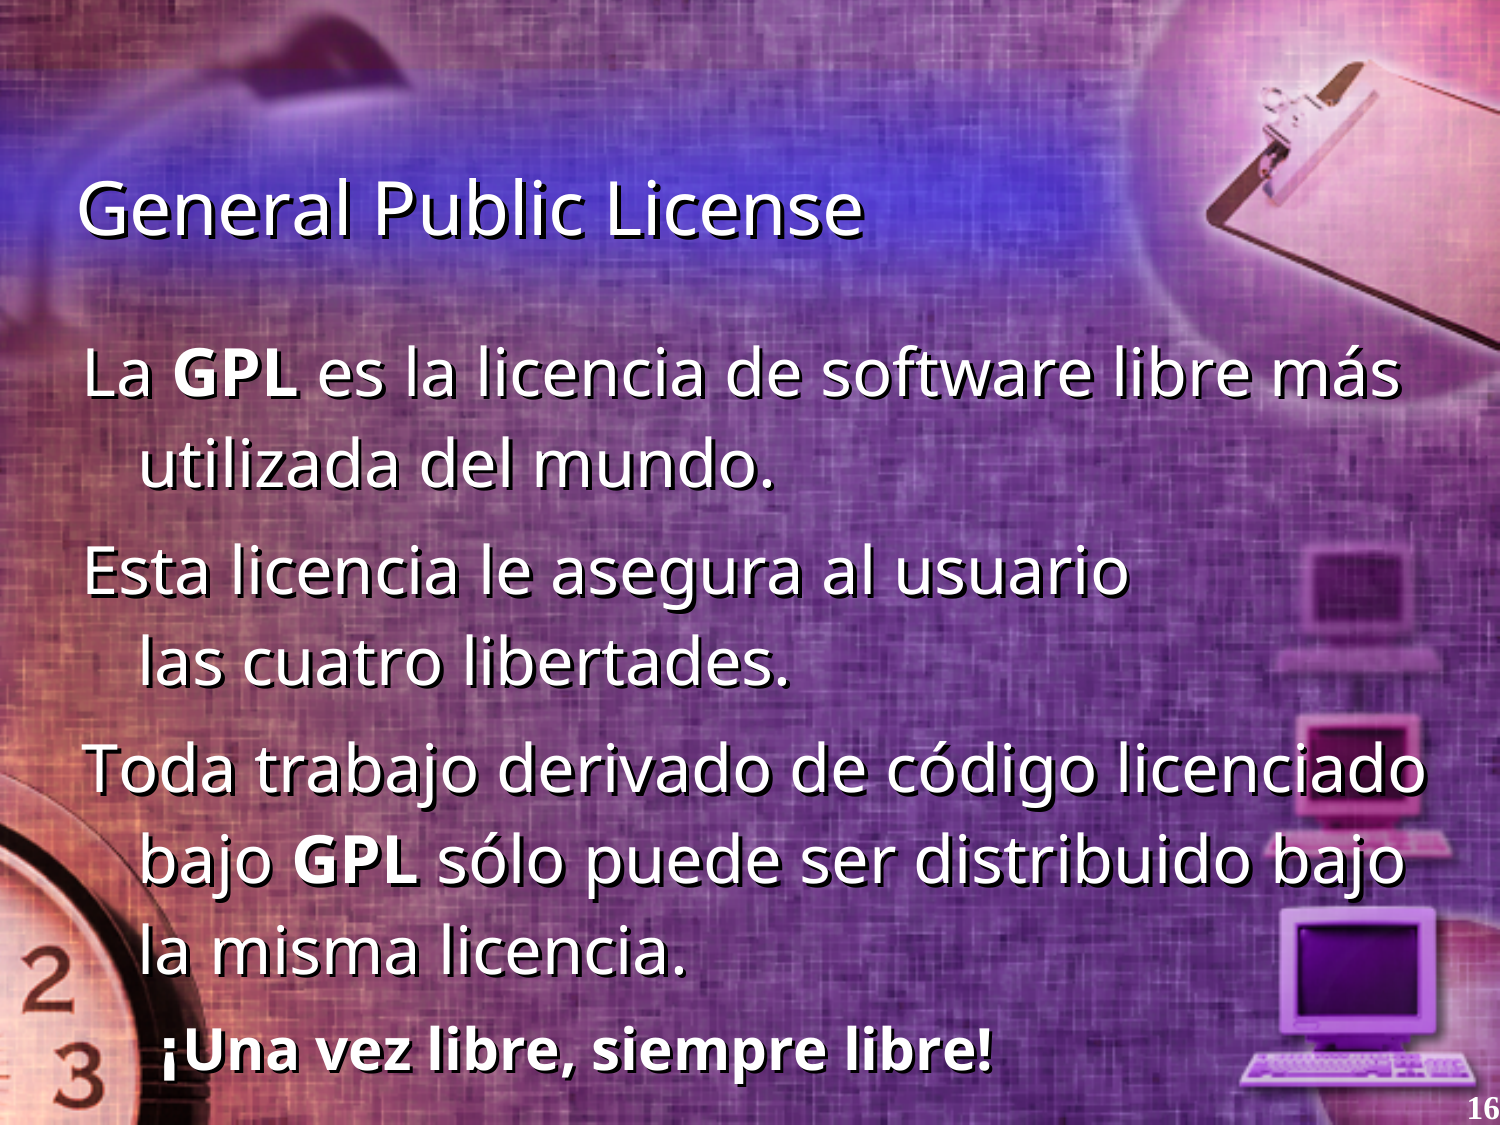

# General Public License
La GPL es la licencia de software libre más utilizada del mundo.
Esta licencia le asegura al usuario
las cuatro libertades.
Toda trabajo derivado de código licenciado bajo GPL sólo puede ser distribuido bajo la misma licencia.
¡Una vez libre, siempre libre!
16